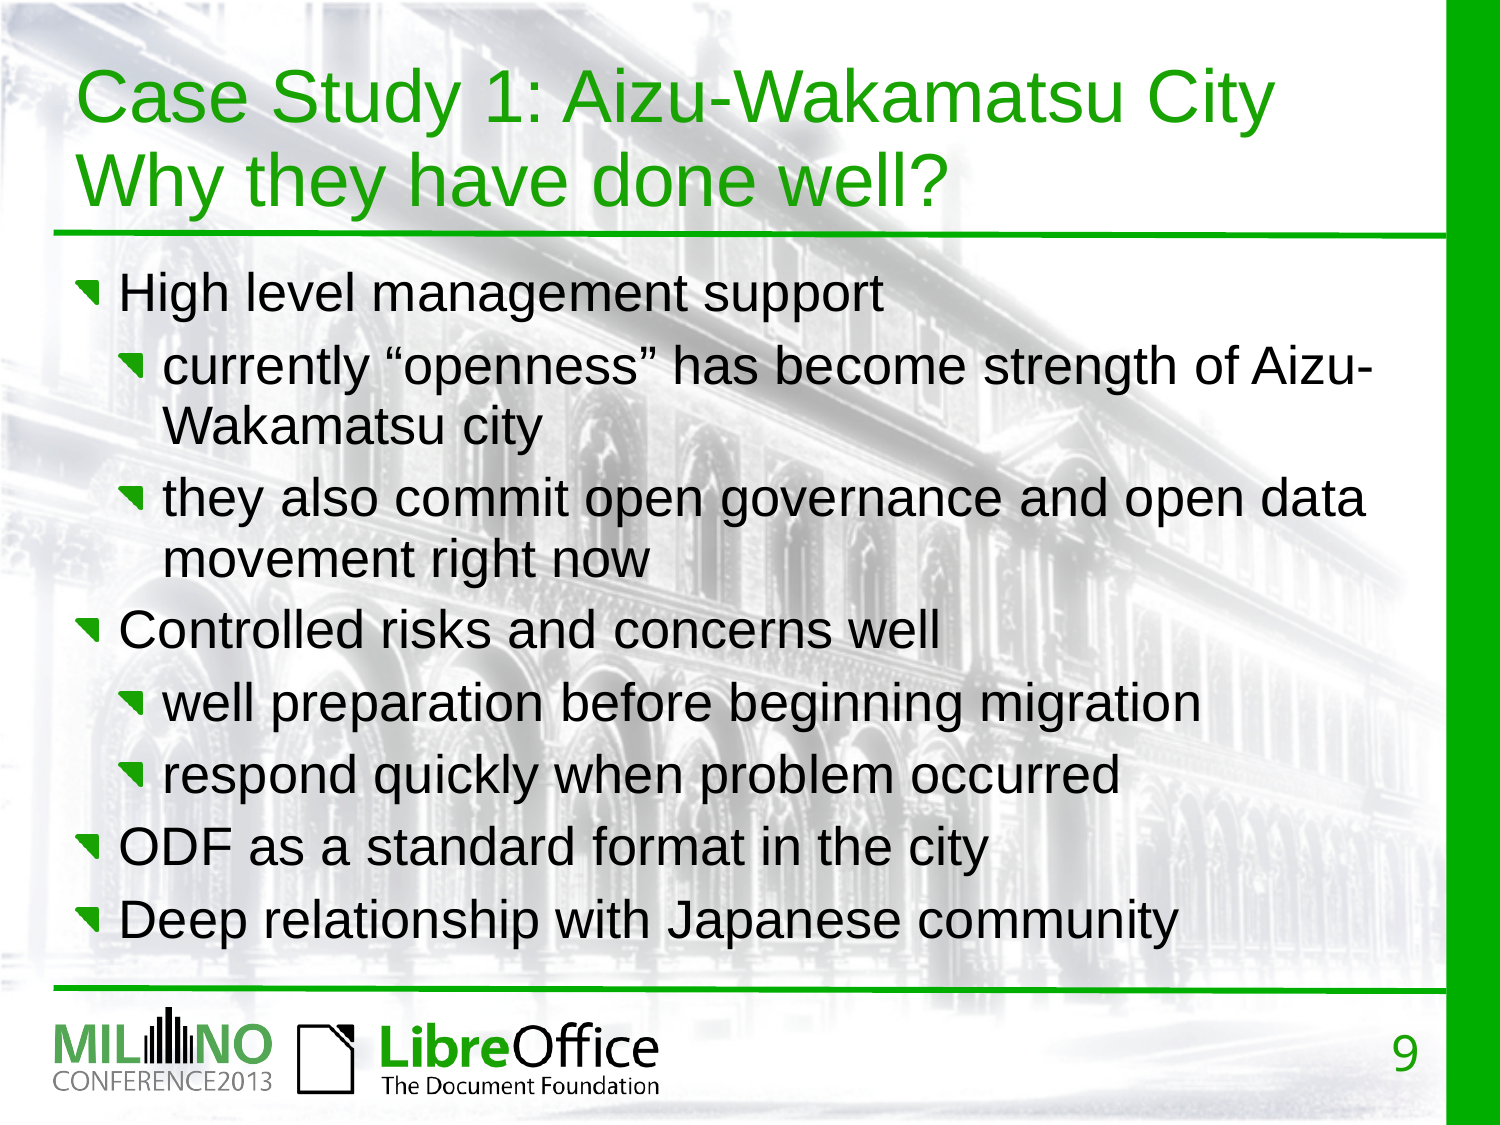

# Case Study 1: Aizu-Wakamatsu City Why they have done well?
High level management support
currently “openness” has become strength of Aizu-Wakamatsu city
they also commit open governance and open data movement right now
Controlled risks and concerns well
well preparation before beginning migration
respond quickly when problem occurred
ODF as a standard format in the city
Deep relationship with Japanese community
9